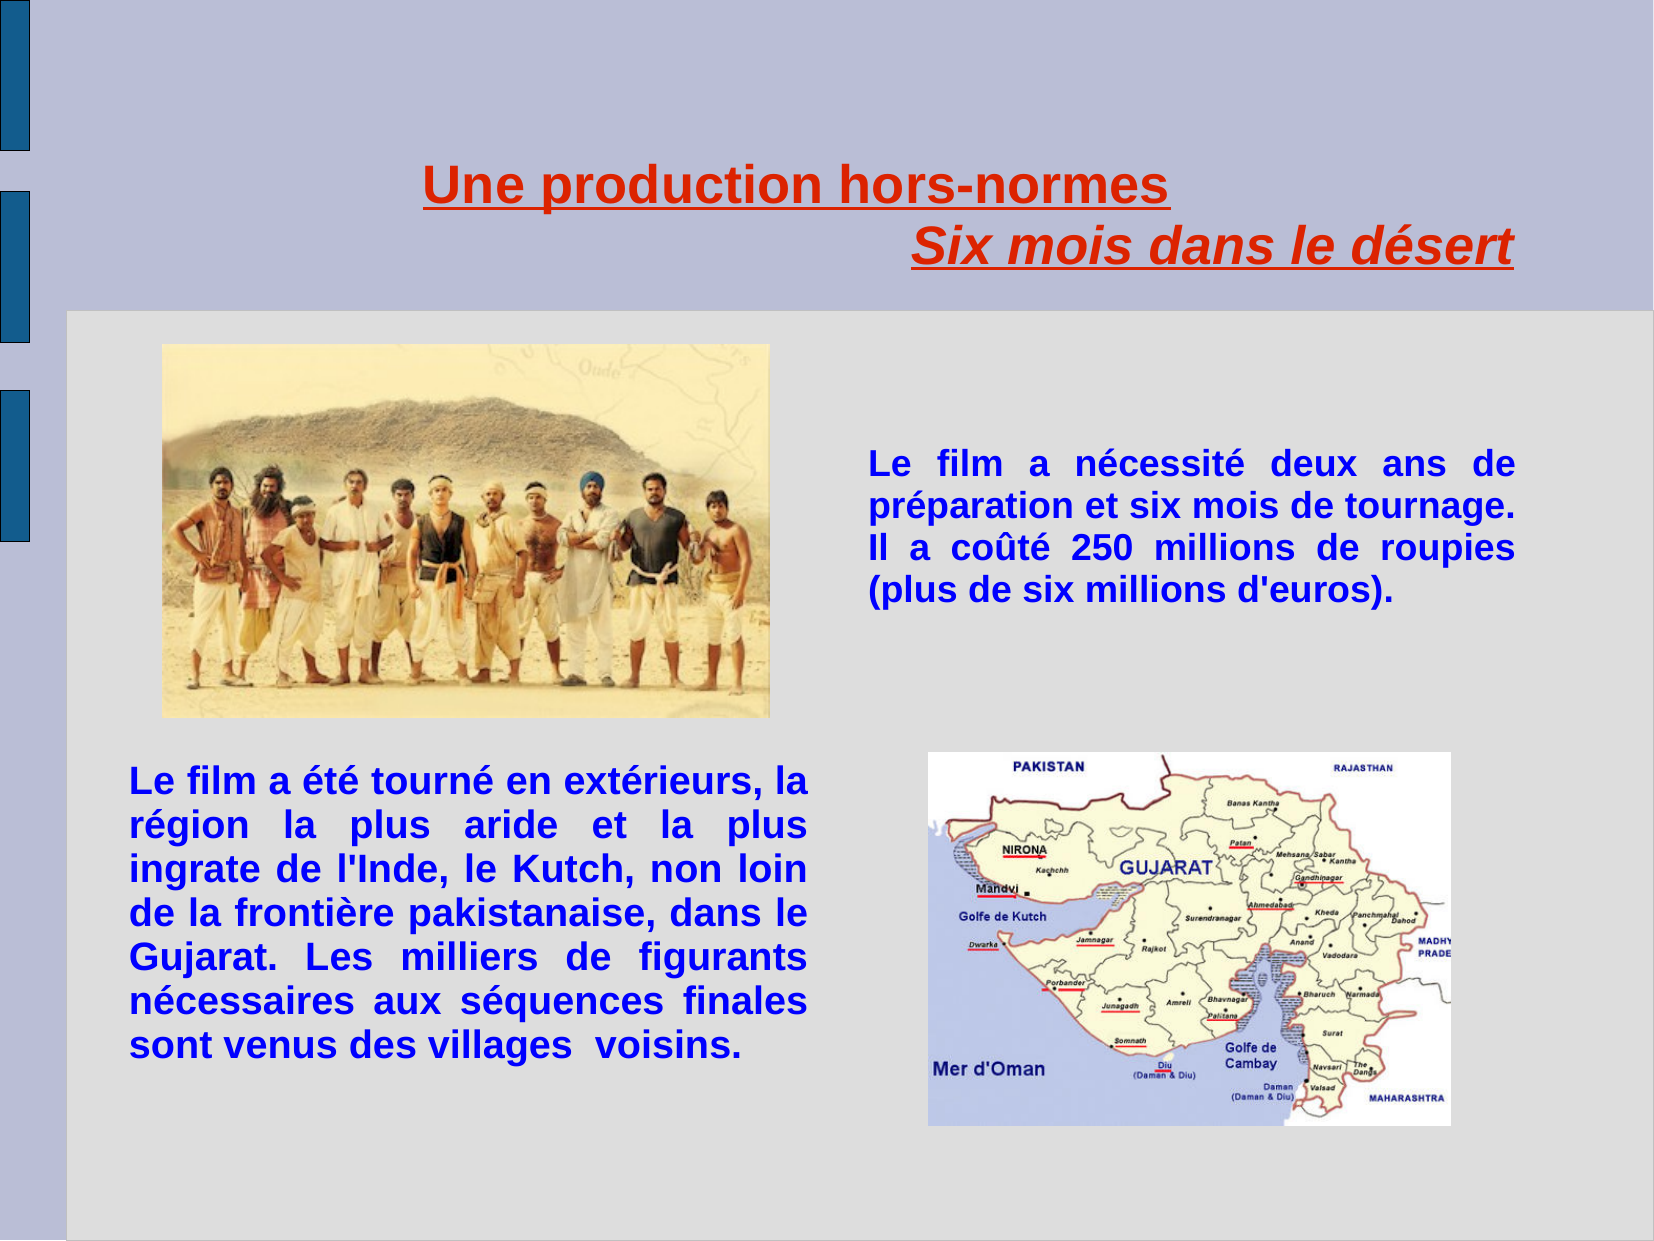

# Une production hors-normes Six mois dans le désert
Le film a nécessité deux ans de préparation et six mois de tournage. Il a coûté 250 millions de roupies (plus de six millions d'euros).
Le film a été tourné en extérieurs, la région la plus aride et la plus ingrate de l'Inde, le Kutch, non loin de la frontière pakistanaise, dans le Gujarat. Les milliers de figurants nécessaires aux séquences finales sont venus des villages voisins.